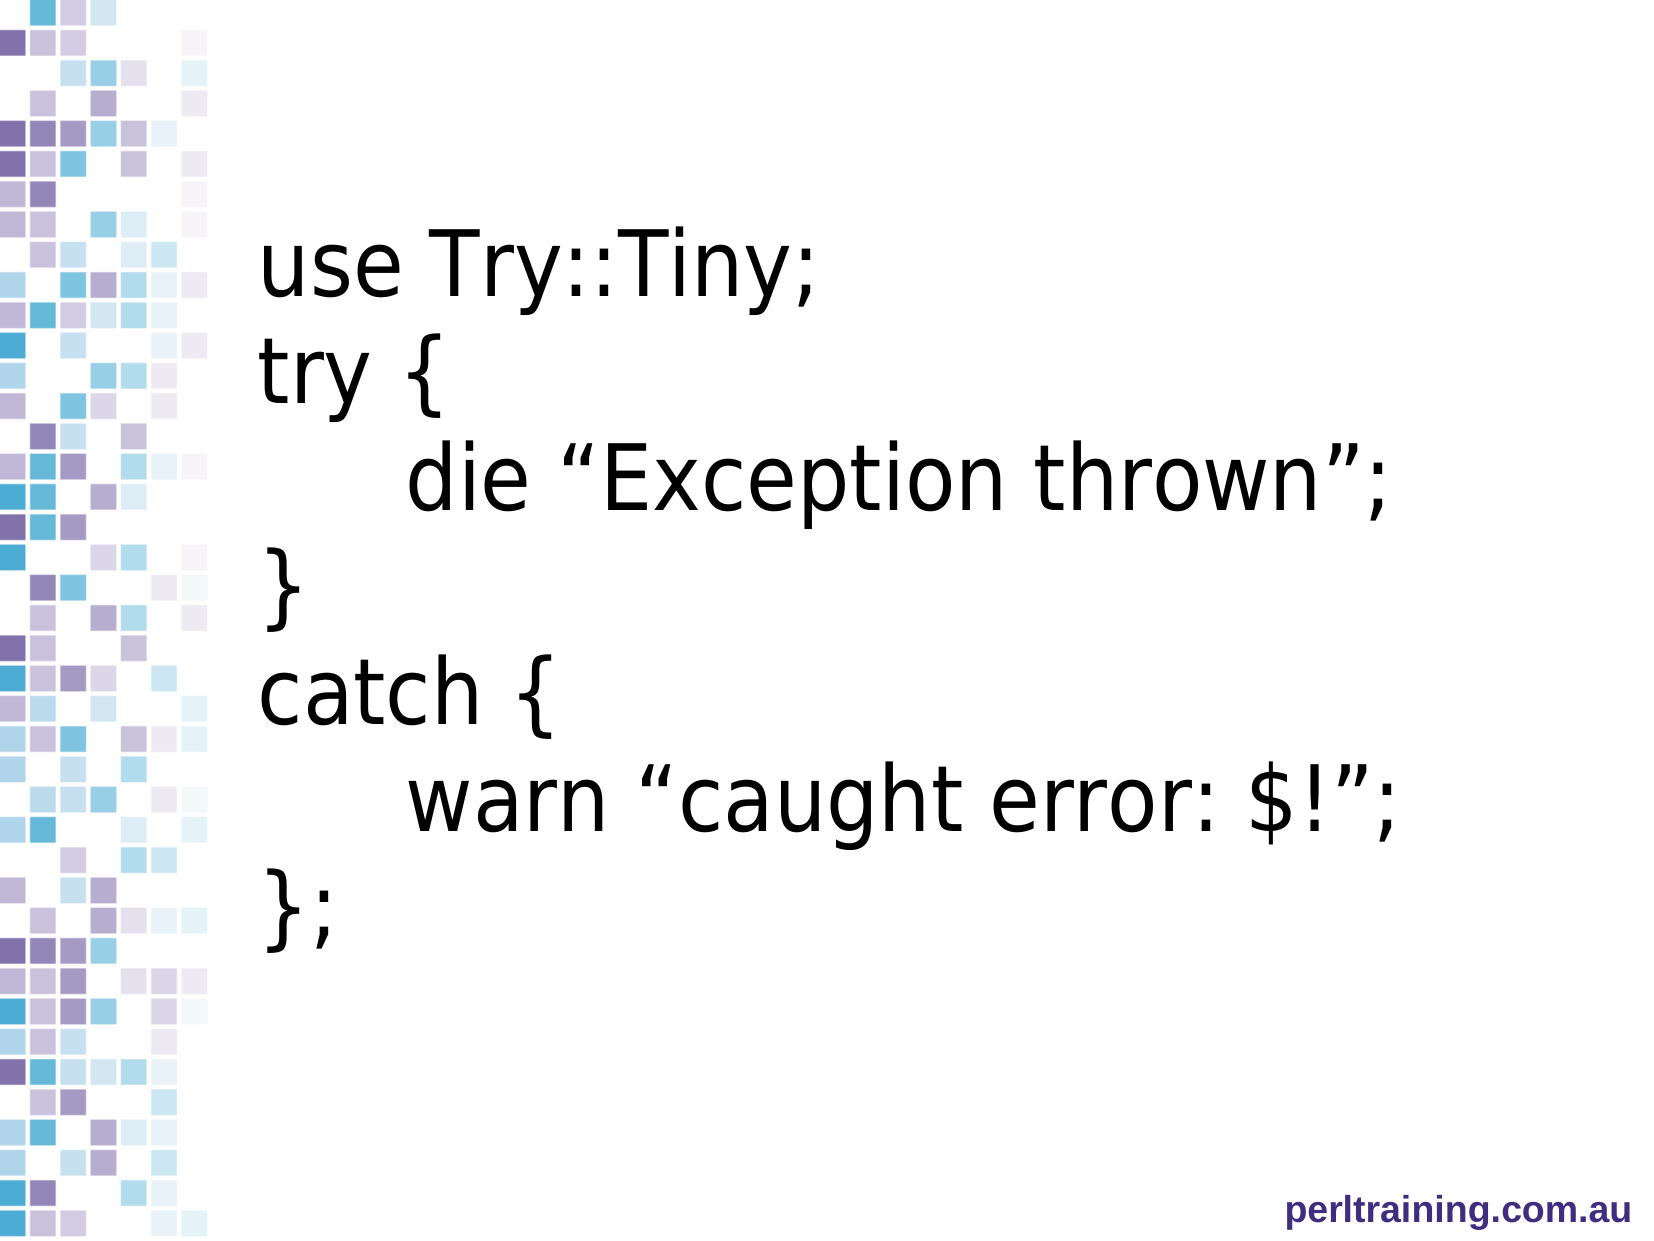

# use Try::Tiny; try { die “Exception thrown”; } catch { warn “caught error: $!”; };